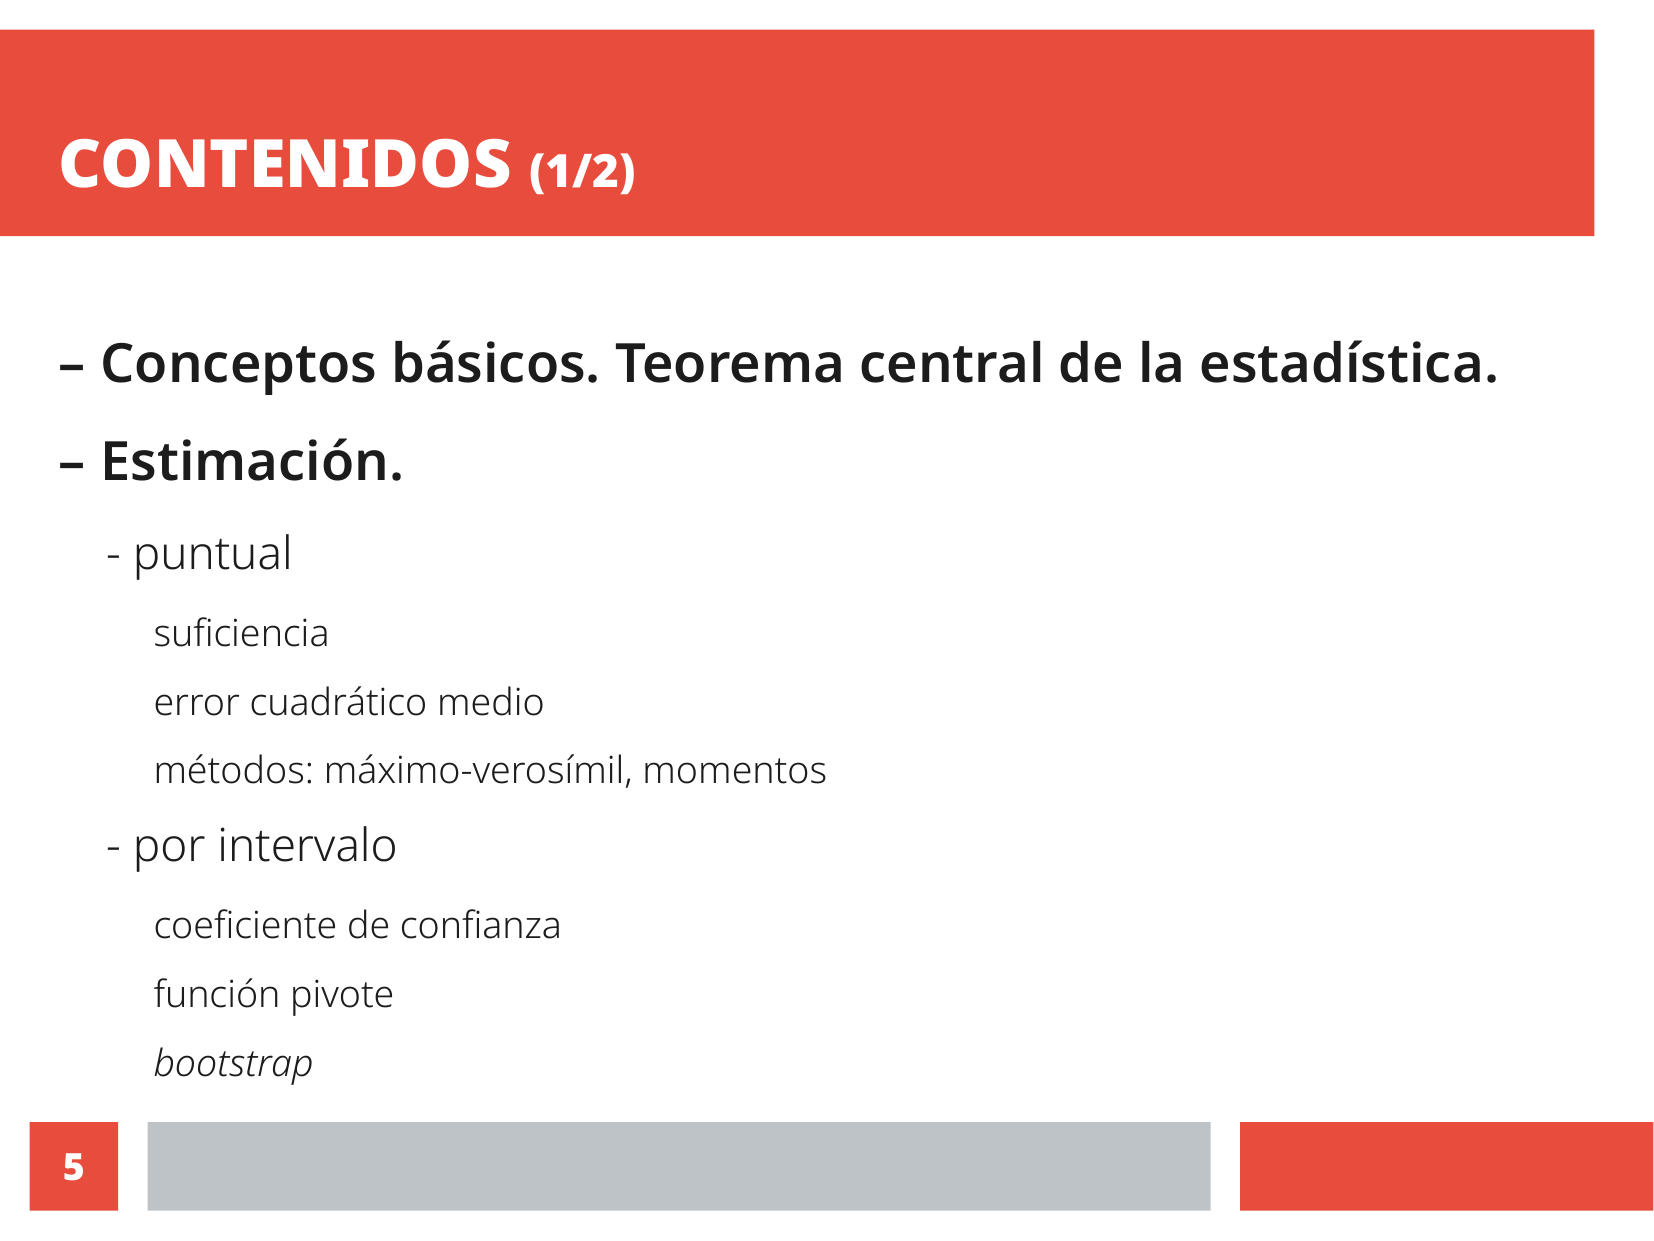

# CONTENIDOS (1/2)
– Conceptos básicos. Teorema central de la estadística.
– Estimación.
- puntual
suficiencia
error cuadrático medio
métodos: máximo-verosímil, momentos
- por intervalo
coeficiente de confianza
función pivote
bootstrap
5